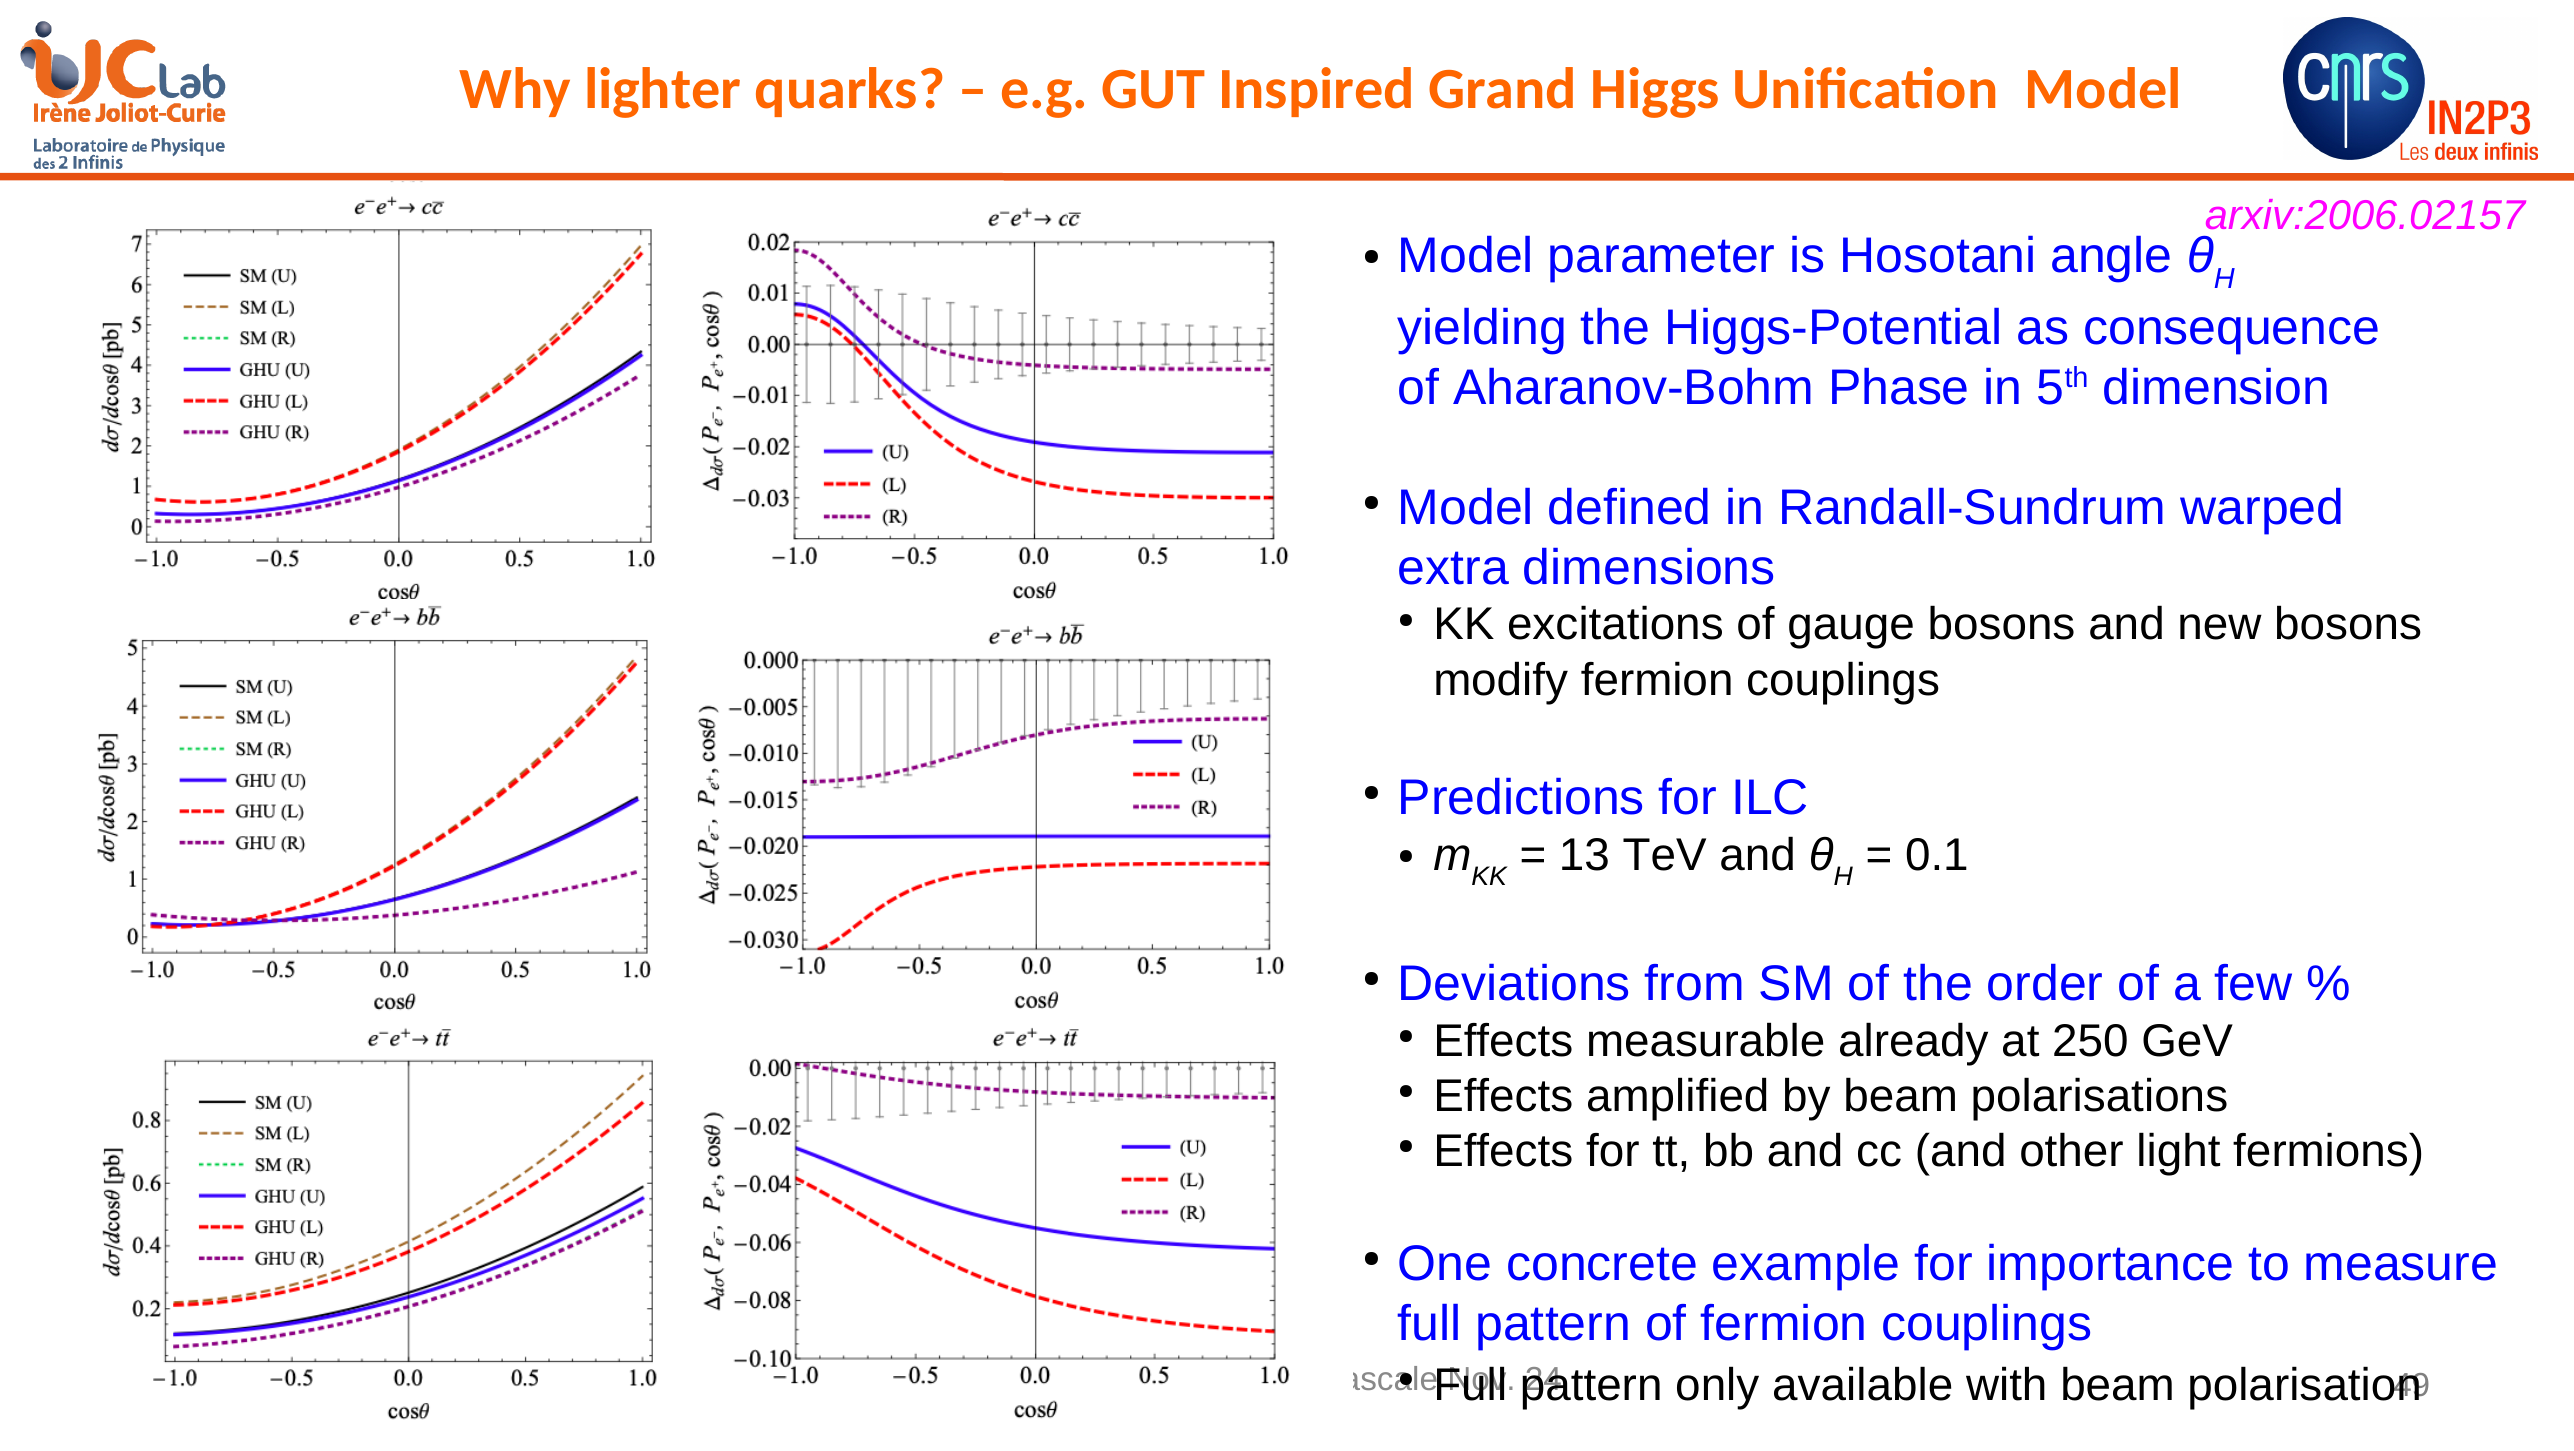

# Why lighter quarks? – e.g. GUT Inspired Grand Higgs Unification Model
arxiv:2006.02157
Model parameter is Hosotani angle θH
yielding the Higgs-Potential as consequence
of Aharanov-Bohm Phase in 5th dimension
Model defined in Randall-Sundrum warped
extra dimensions
KK excitations of gauge bosons and new bosons
modify fermion couplings
Predictions for ILC
mKK = 13 TeV and θH = 0.1
Deviations from SM of the order of a few %
Effects measurable already at 250 GeV
Effects amplified by beam polarisations
Effects for tt, bb and cc (and other light fermions)
One concrete example for importance to measure
full pattern of fermion couplings
Full pattern only available with beam polarisation
49